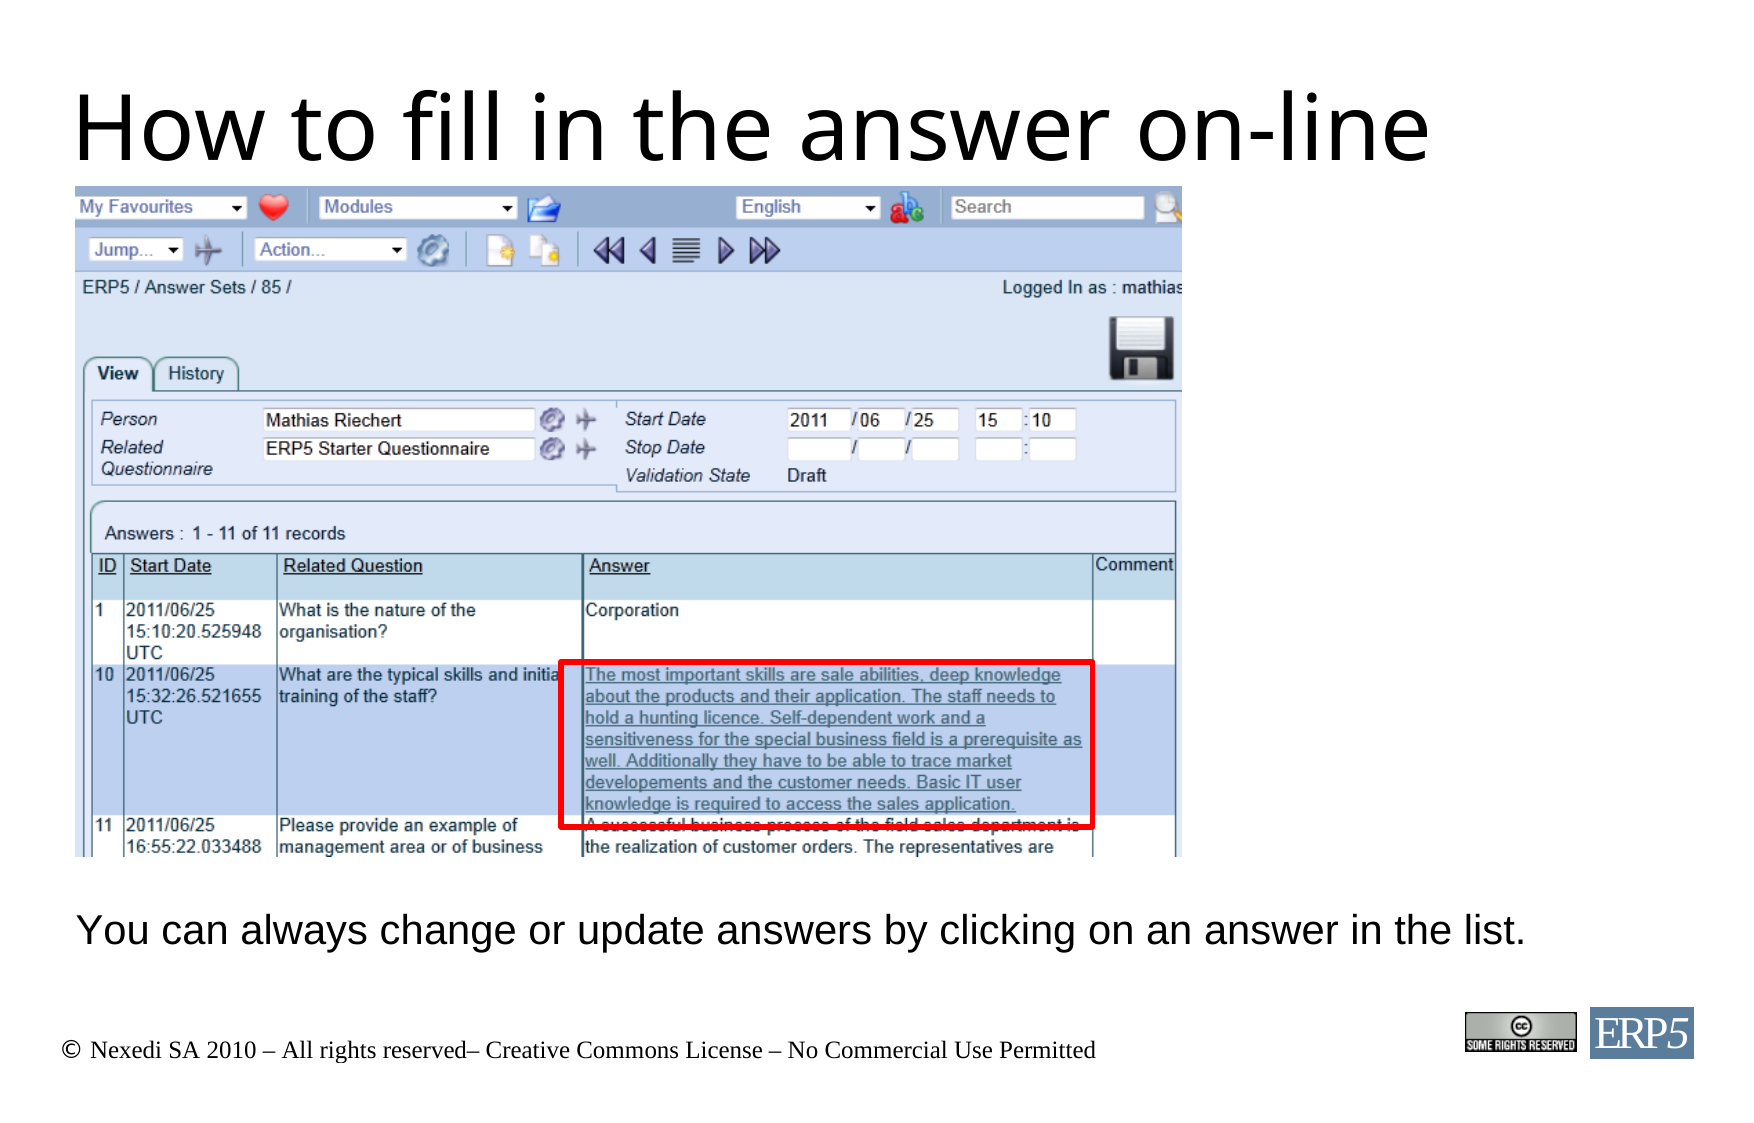

# How to fill in the answer on-line
You can always change or update answers by clicking on an answer in the list.